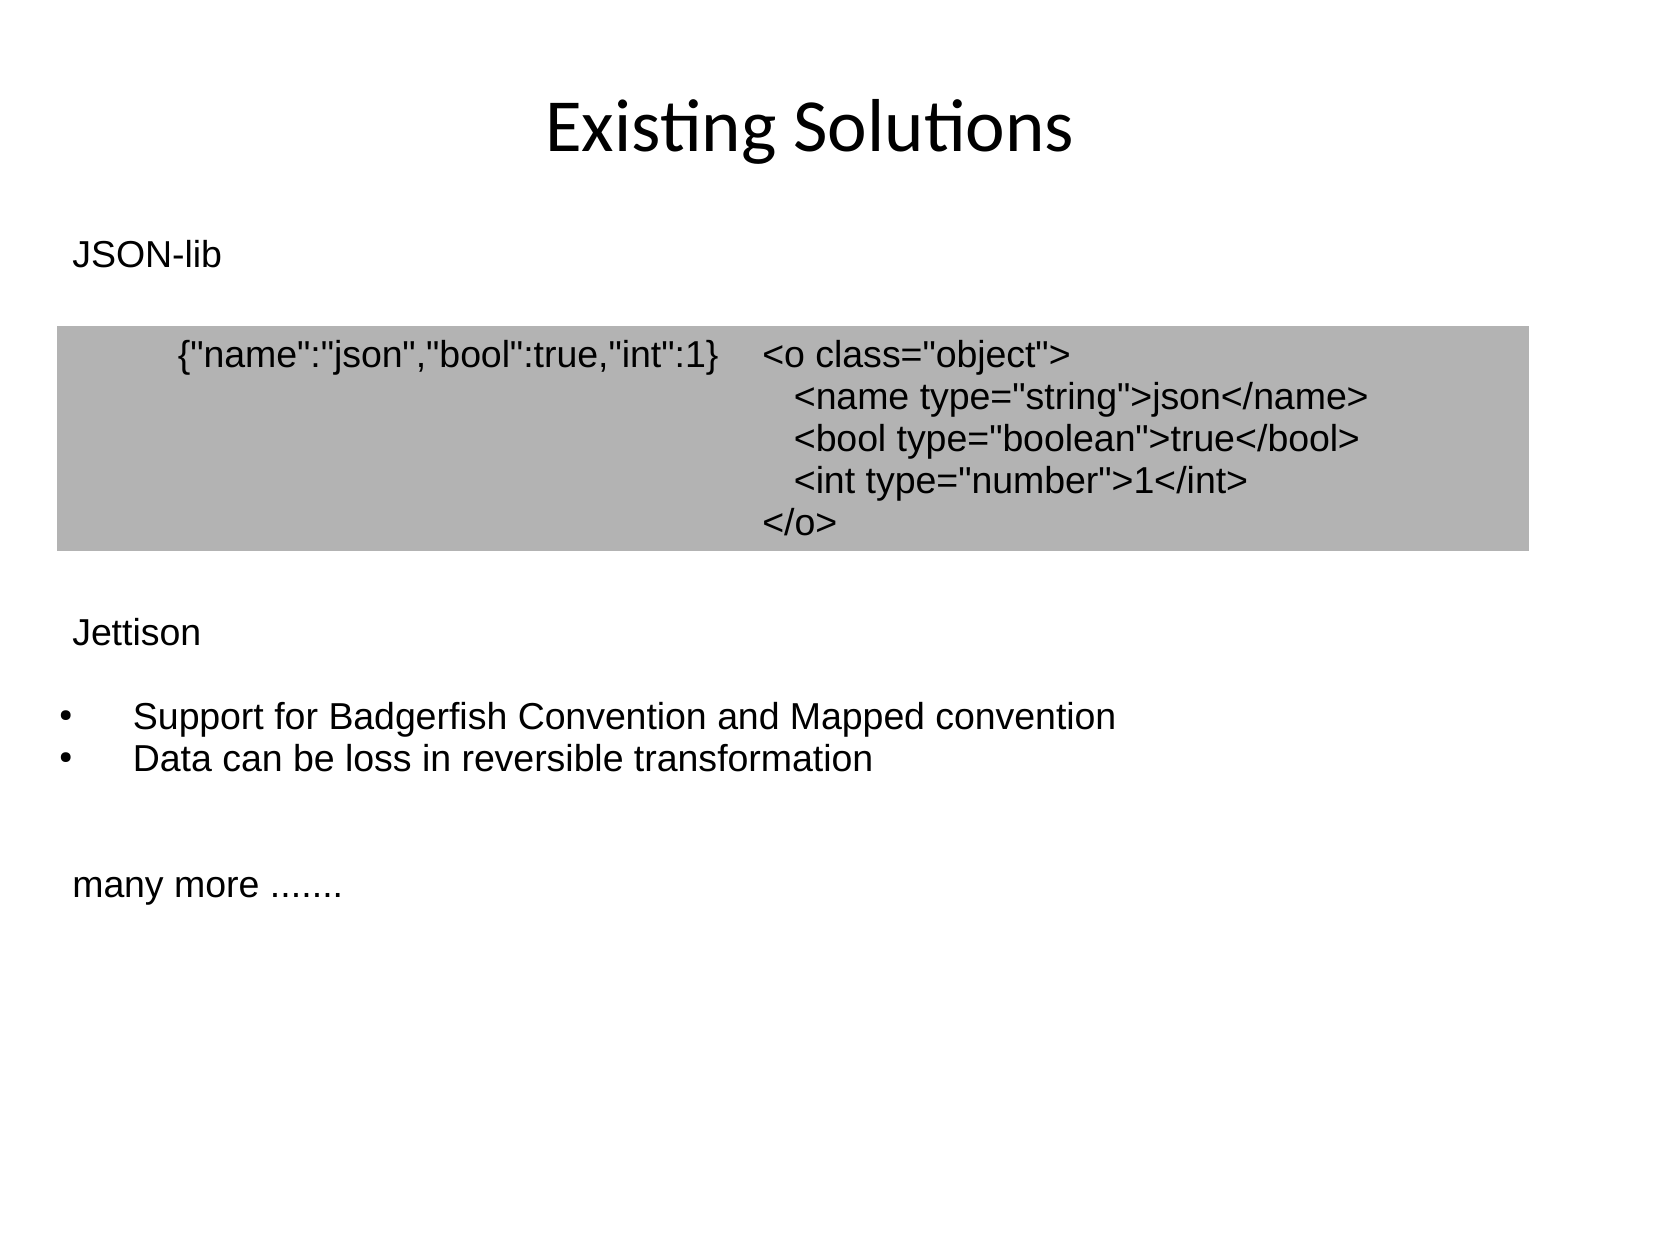

# Existing Solutions
JSON-lib
Jettison
	Support for Badgerfish Convention and Mapped convention
	Data can be loss in reversible transformation
many more .......
| {"name":"json","bool":true,"int":1} | <o class="object"> <name type="string">json</name> <bool type="boolean">true</bool> <int type="number">1</int> </o> |
| --- | --- |